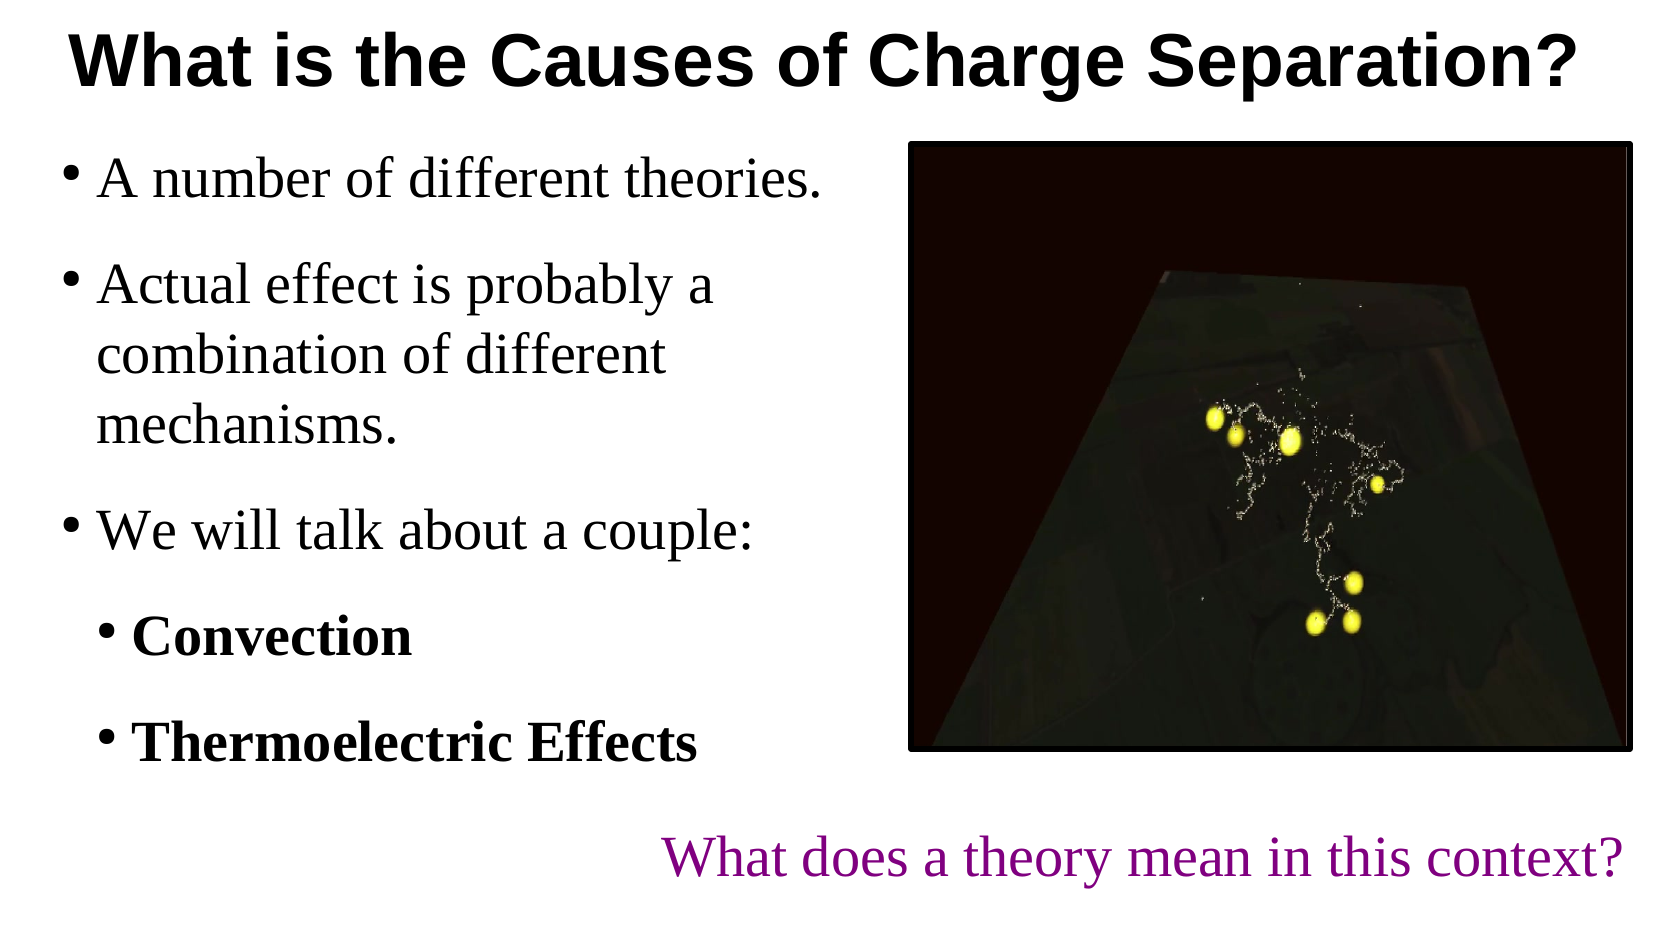

# What is the Causes of Charge Separation?
A number of different theories.
Actual effect is probably a combination of different mechanisms.
We will talk about a couple:
Convection
Thermoelectric Effects
What does a theory mean in this context?